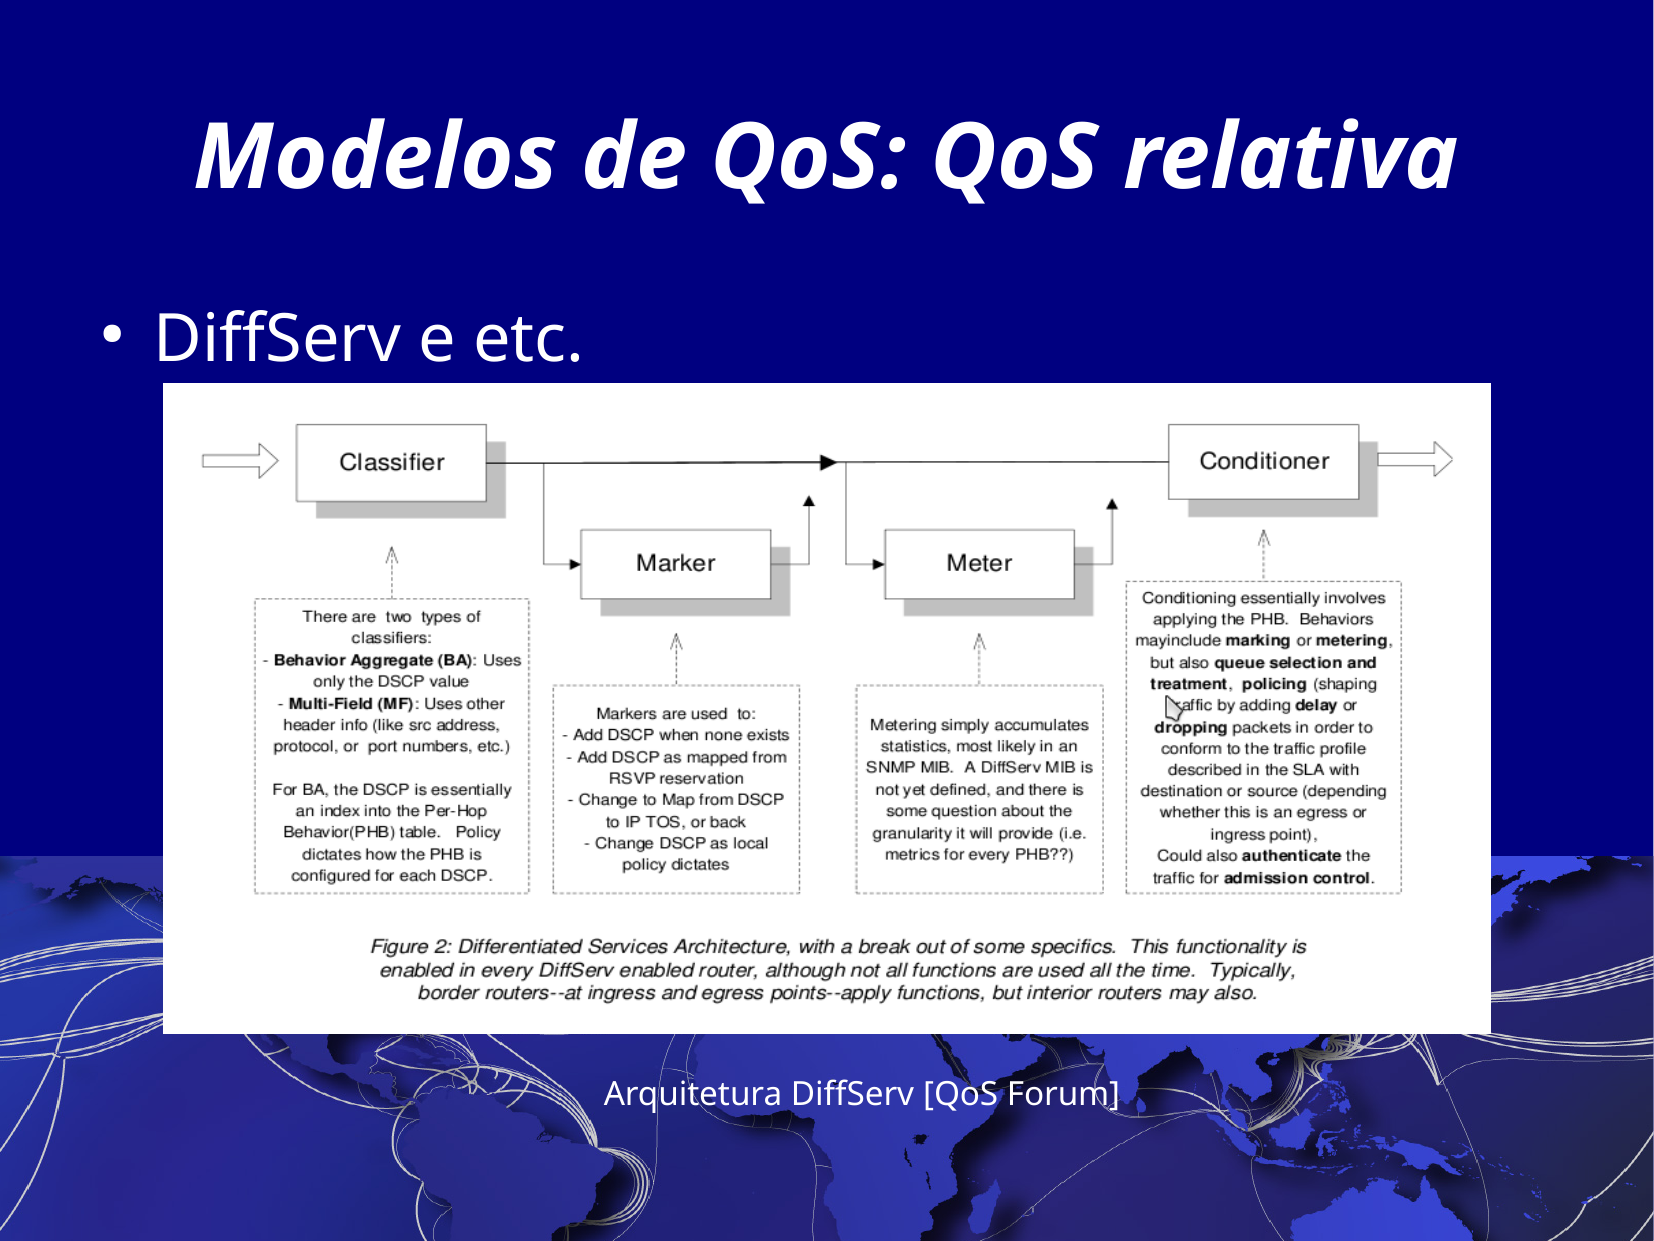

# Modelos de QoS: QoS relativa
DiffServ e etc.
Arquitetura DiffServ [QoS Forum]